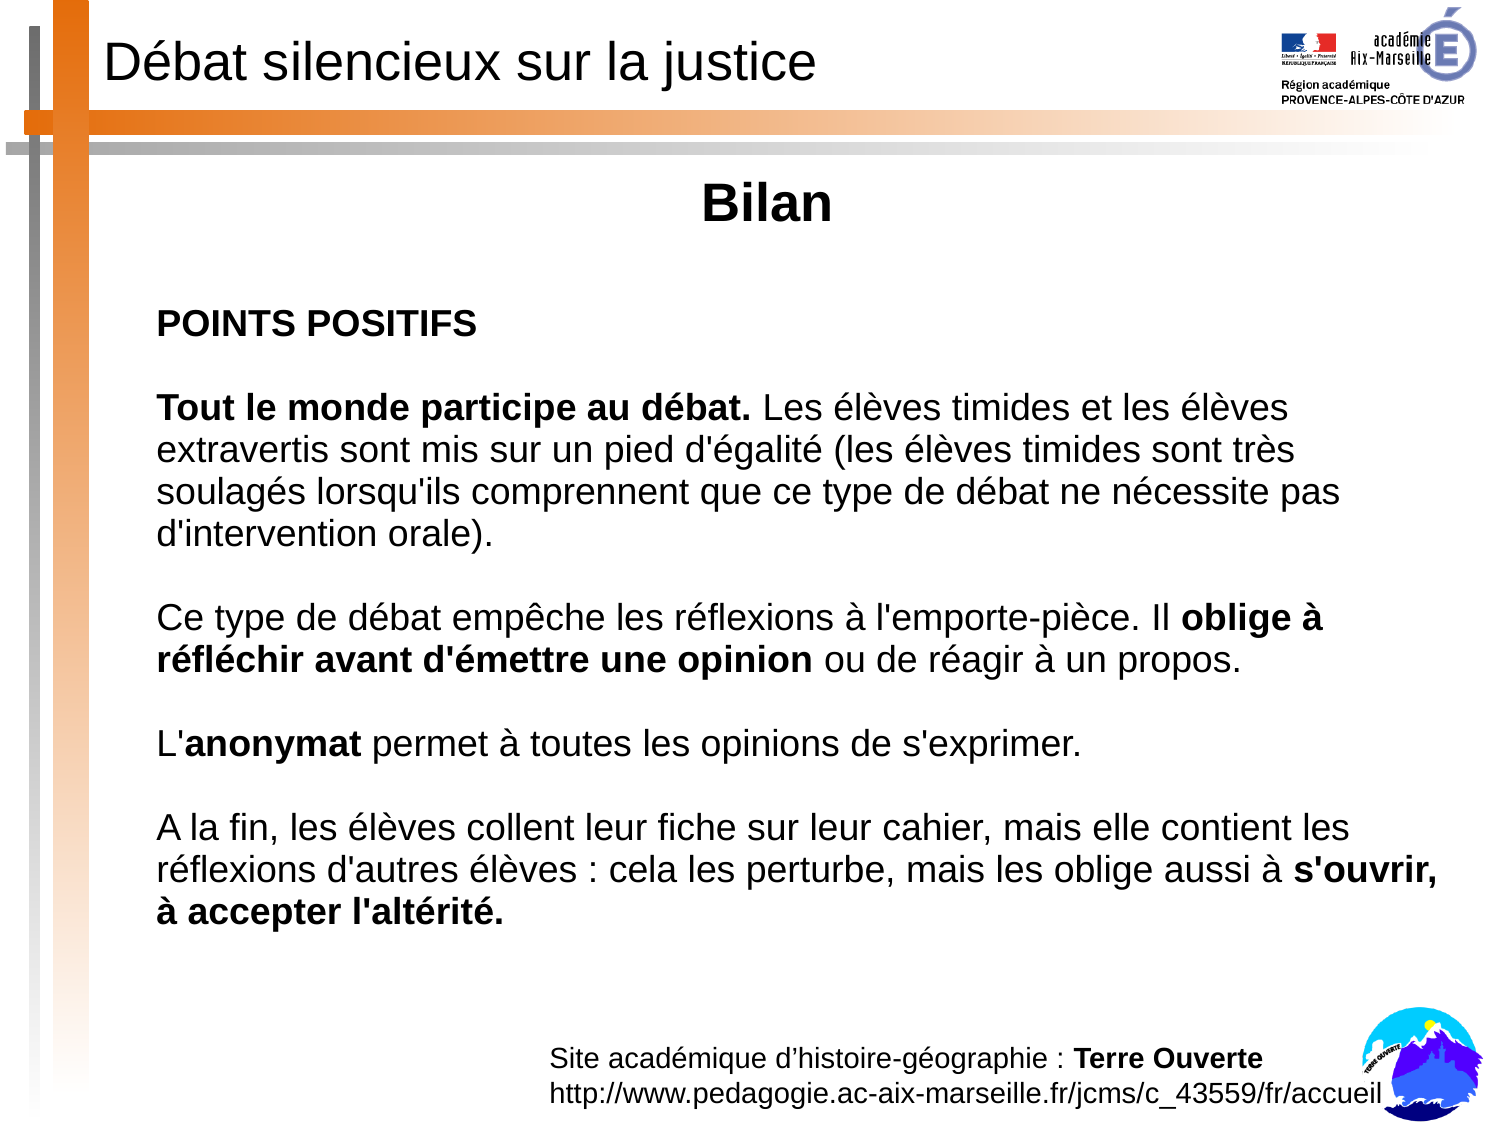

Débat silencieux sur la justice
Bilan
POINTS POSITIFS
Tout le monde participe au débat. Les élèves timides et les élèves extravertis sont mis sur un pied d'égalité (les élèves timides sont très soulagés lorsqu'ils comprennent que ce type de débat ne nécessite pas d'intervention orale).
Ce type de débat empêche les réflexions à l'emporte-pièce. Il oblige à réfléchir avant d'émettre une opinion ou de réagir à un propos.
L'anonymat permet à toutes les opinions de s'exprimer.
A la fin, les élèves collent leur fiche sur leur cahier, mais elle contient les réflexions d'autres élèves : cela les perturbe, mais les oblige aussi à s'ouvrir, à accepter l'altérité.
Site académique d’histoire-géographie : Terre Ouverte
http://www.pedagogie.ac-aix-marseille.fr/jcms/c_43559/fr/accueil